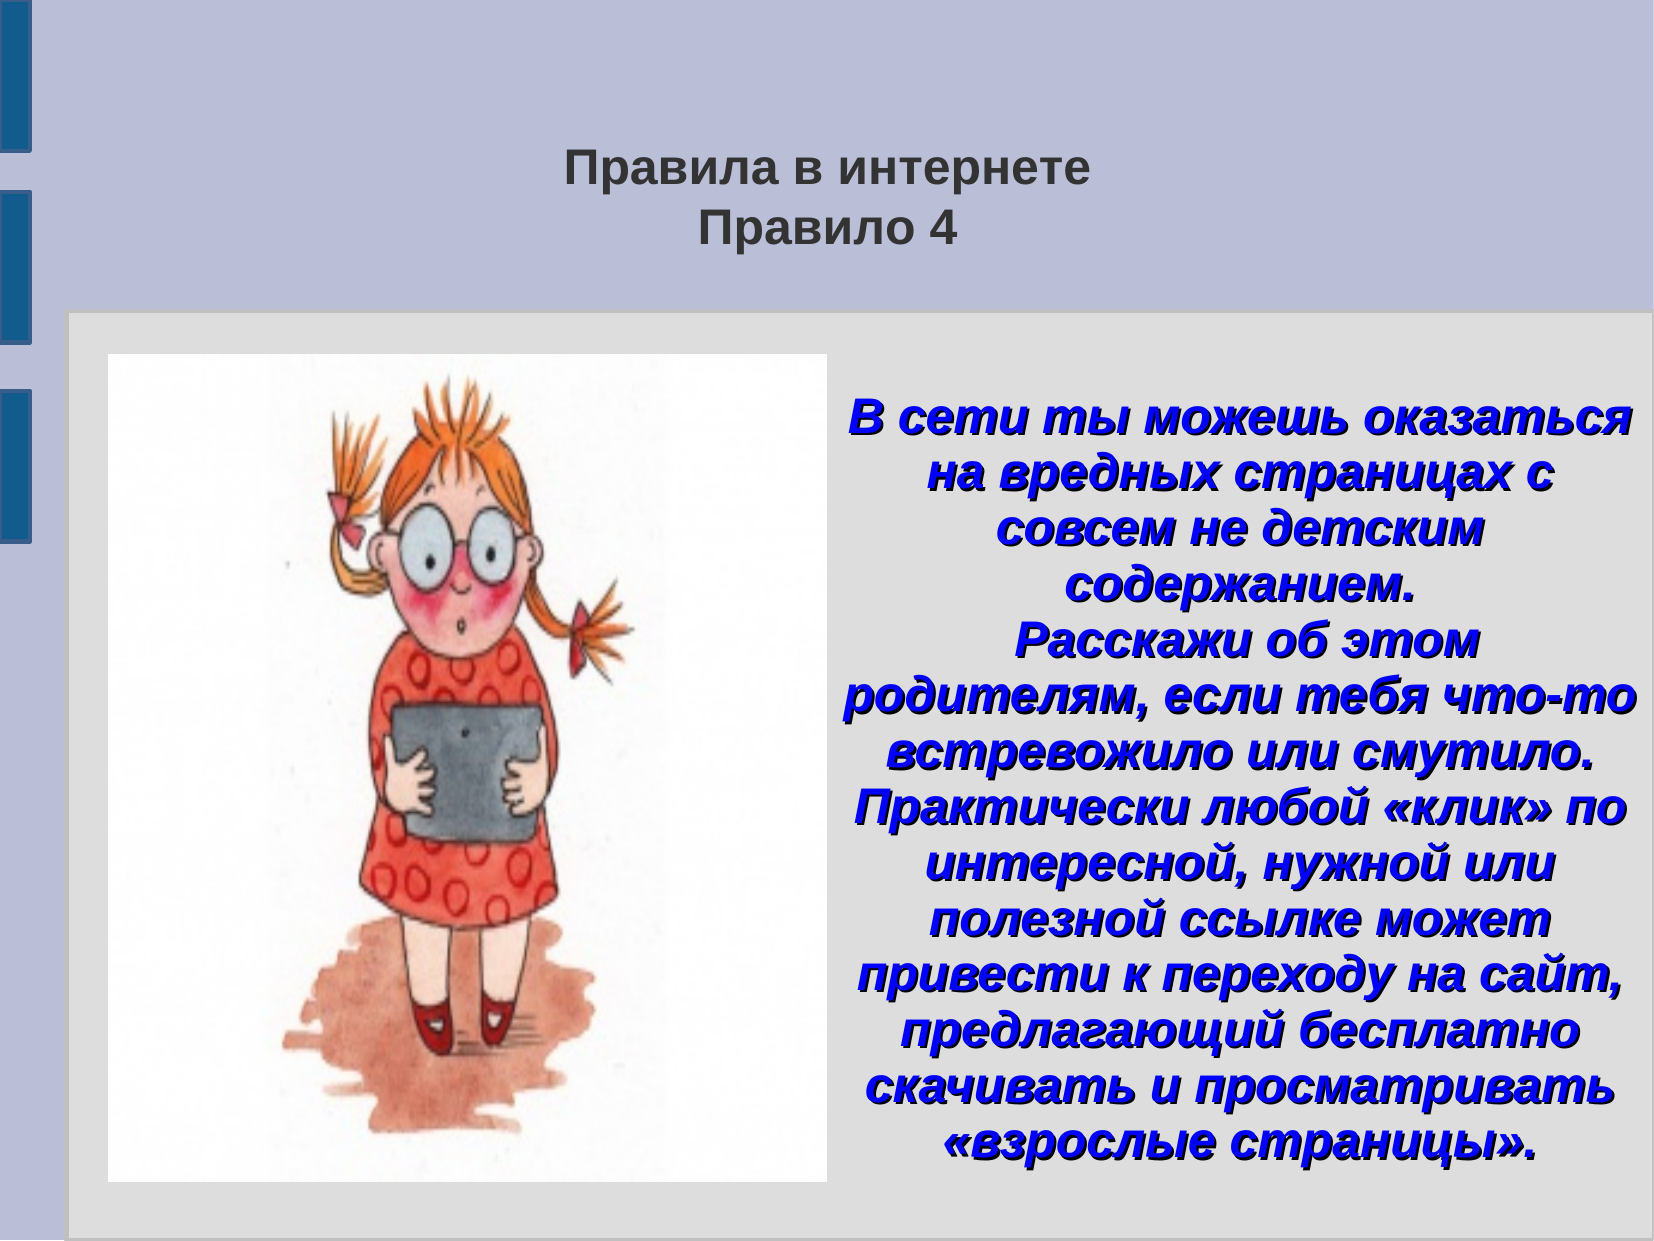

# Правила в интернете Правило 4
В сети ты можешь оказаться на вредных страницах с совсем не детским содержанием.
 Расскажи об этом родителям, если тебя что-то встревожило или смутило. Практически любой «клик» по интересной, нужной или полезной ссылке может привести к переходу на сайт, предлагающий бесплатно скачивать и просматривать «взрослые страницы».